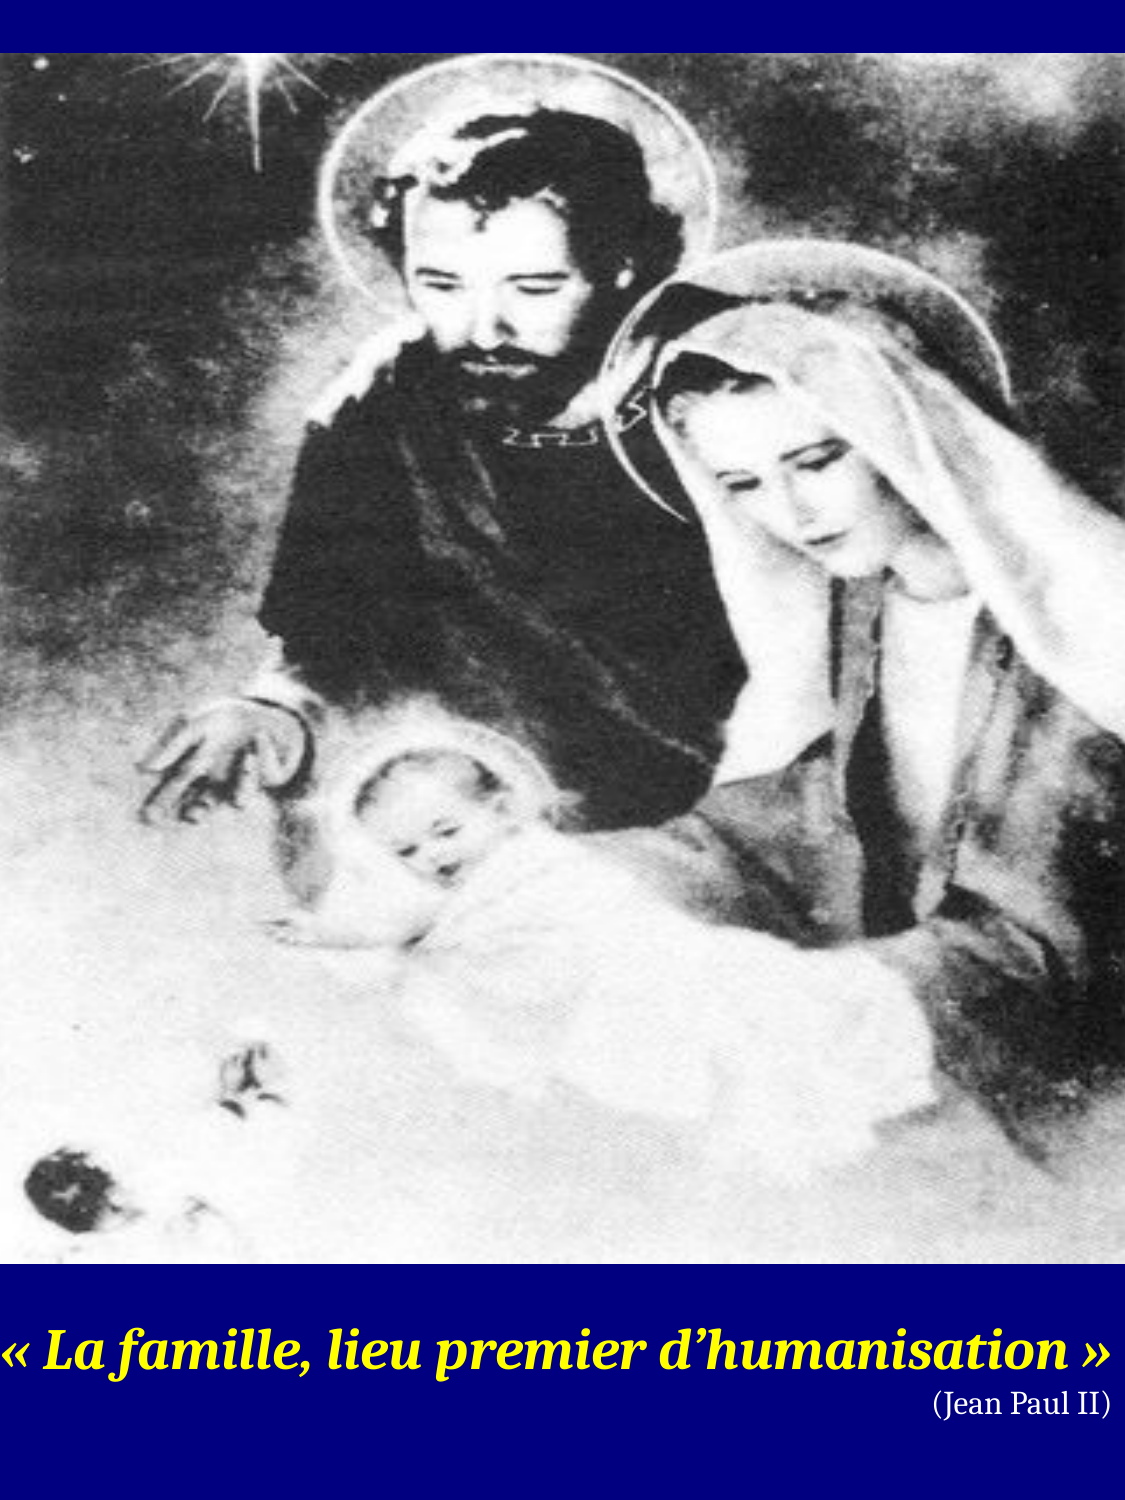

« La famille, lieu premier d’humanisation »
(Jean Paul II)